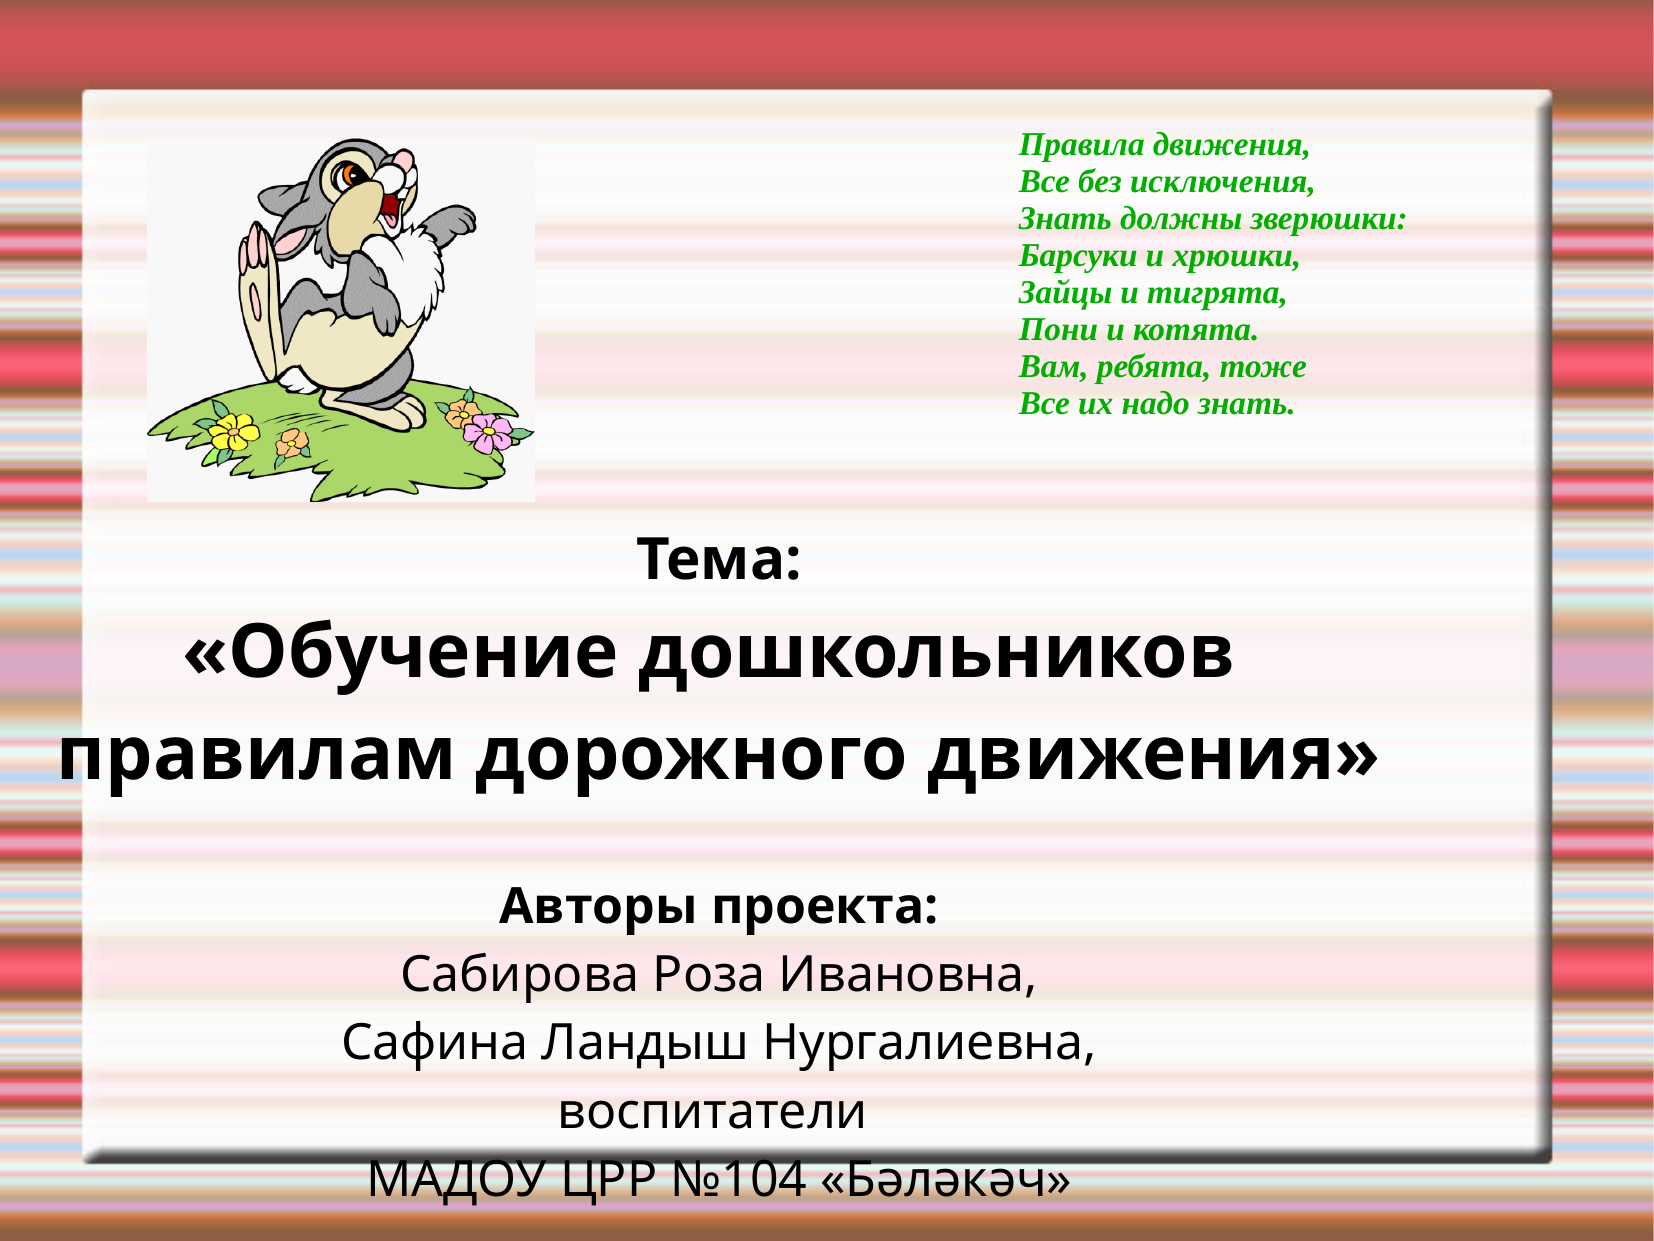

Правила движения,
Все без исключения,
Знать должны зверюшки:
Барсуки и хрюшки,
Зайцы и тигрята,
Пони и котята.
Вам, ребята, тоже
Все их надо знать.
Тема:
«Обучение дошкольников
правилам дорожного движения»
Авторы проекта:
Сабирова Роза Ивановна,
Сафина Ландыш Нургалиевна,
воспитатели
МАДОУ ЦРР №104 «Бәләкәч»